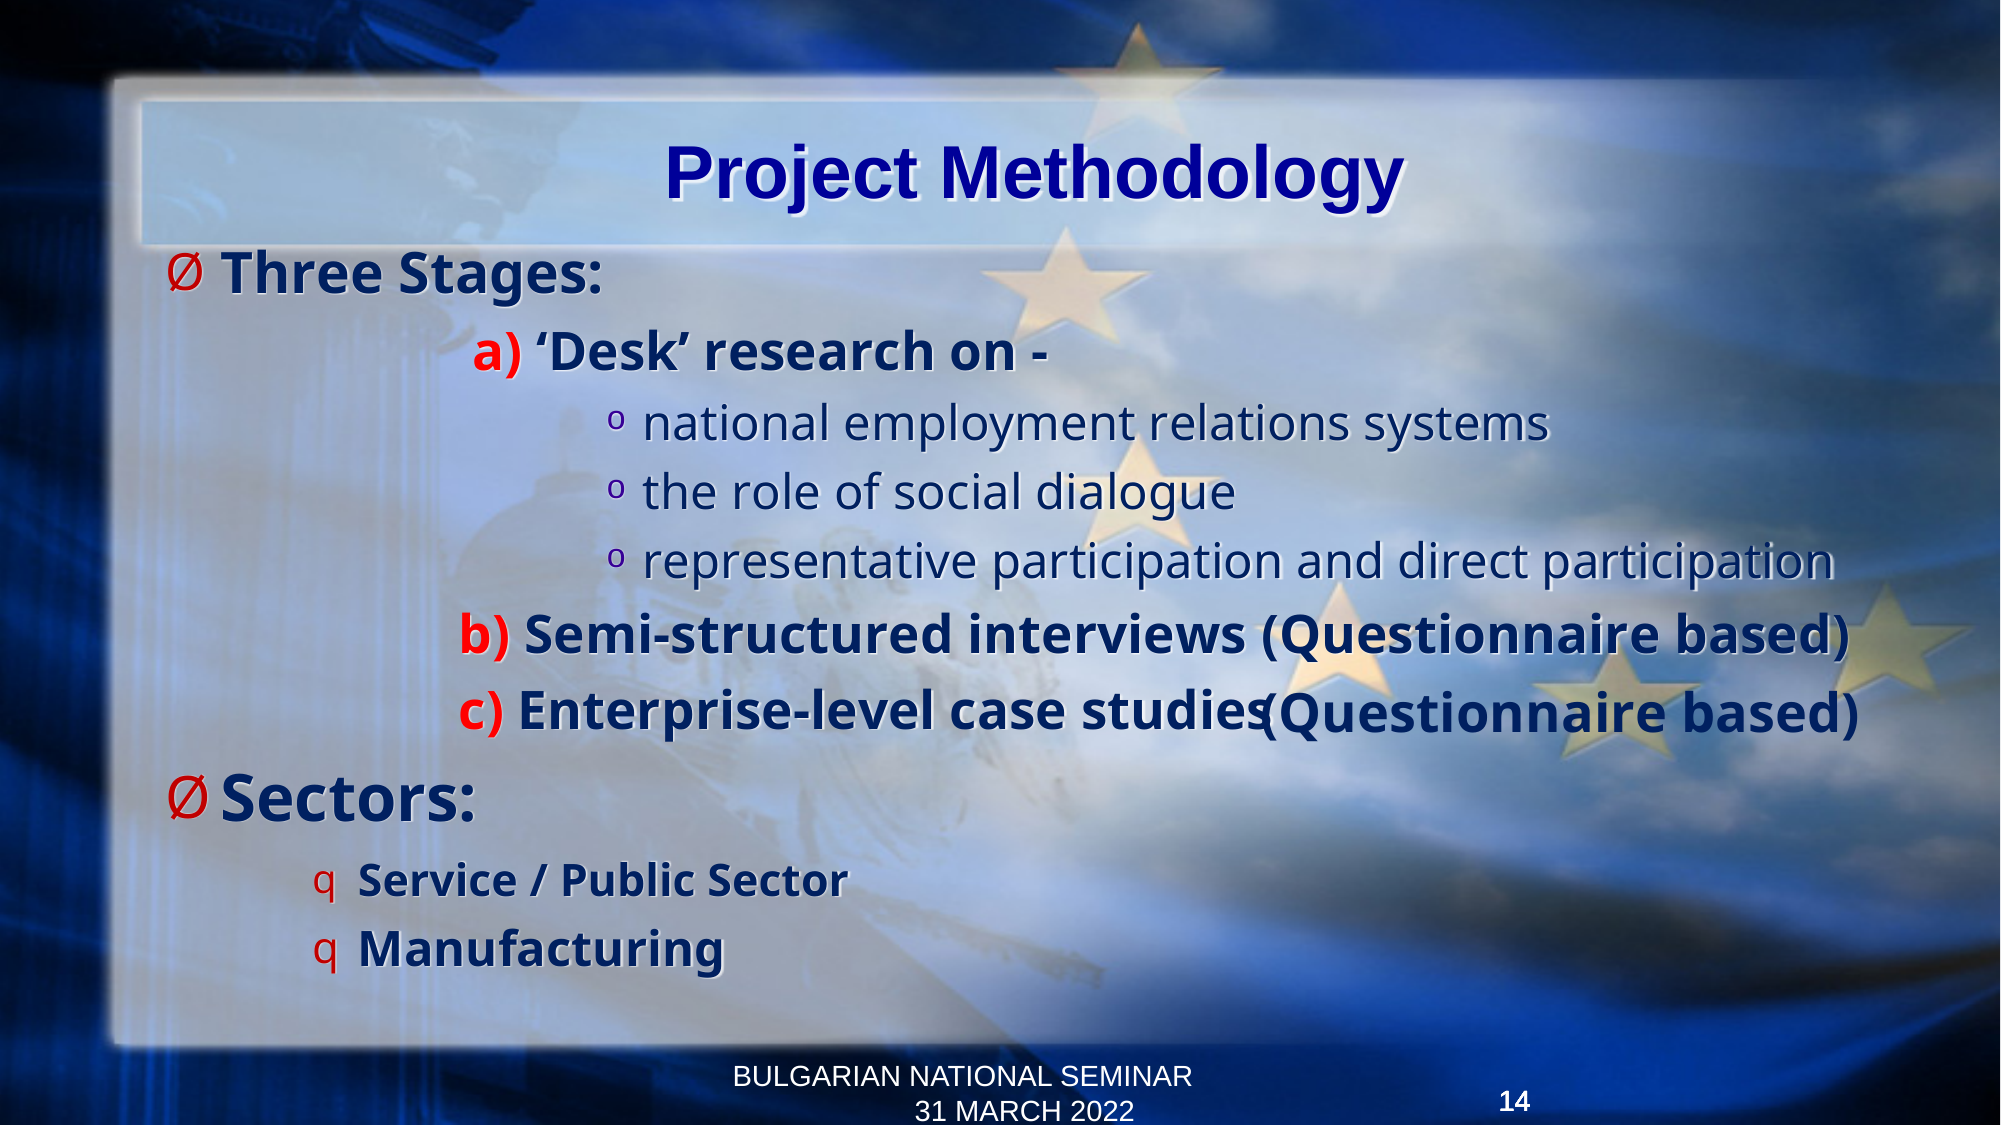

# Project Methodology
Three Stages:
 a) ‘Desk’ research on -
national employment relations systems
the role of social dialogue
representative participation and direct participation
b) Semi-structured interviews (Questionnaire based)
c) Enterprise-level case studies
Sectors:
Service / Public Sector
Manufacturing
 (Questionnaire based)
BULGARIAN NATIONAL SEMINAR 31 MARCH 2022